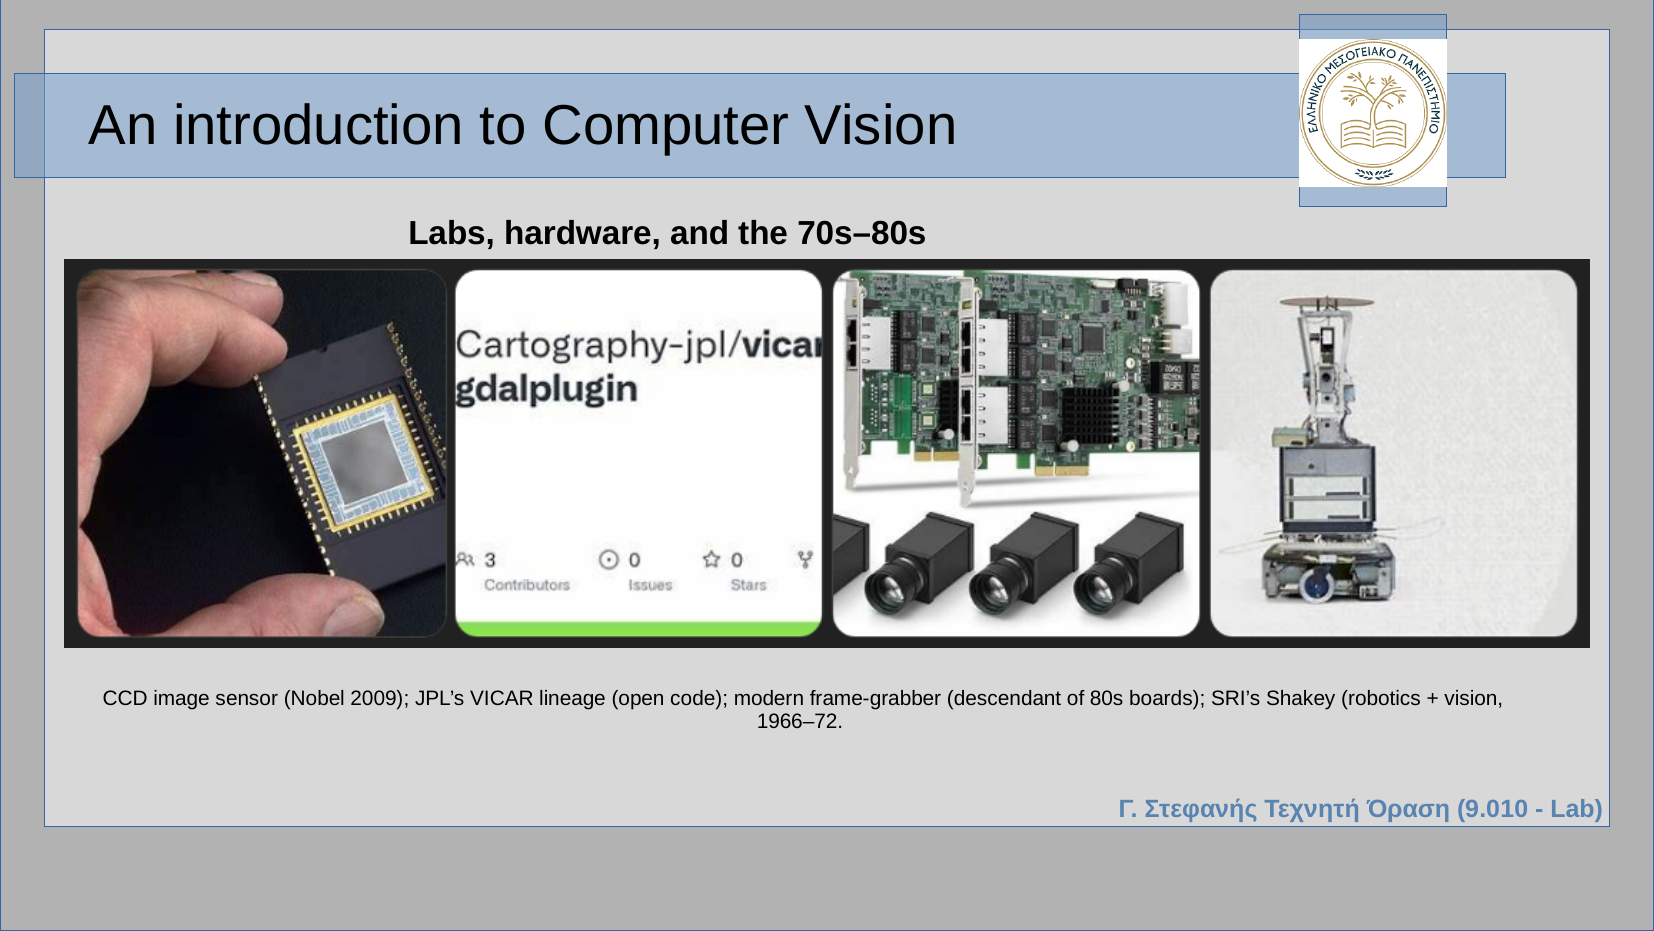

# An introduction to Computer Vision
Labs, hardware, and the 70s–80s
CCD image sensor (Nobel 2009); JPL’s VICAR lineage (open code); modern frame-grabber (descendant of 80s boards); SRI’s Shakey (robotics + vision, 1966–72.
Γ. Στεφανής Τεχνητή Όραση (9.010 - Lab)